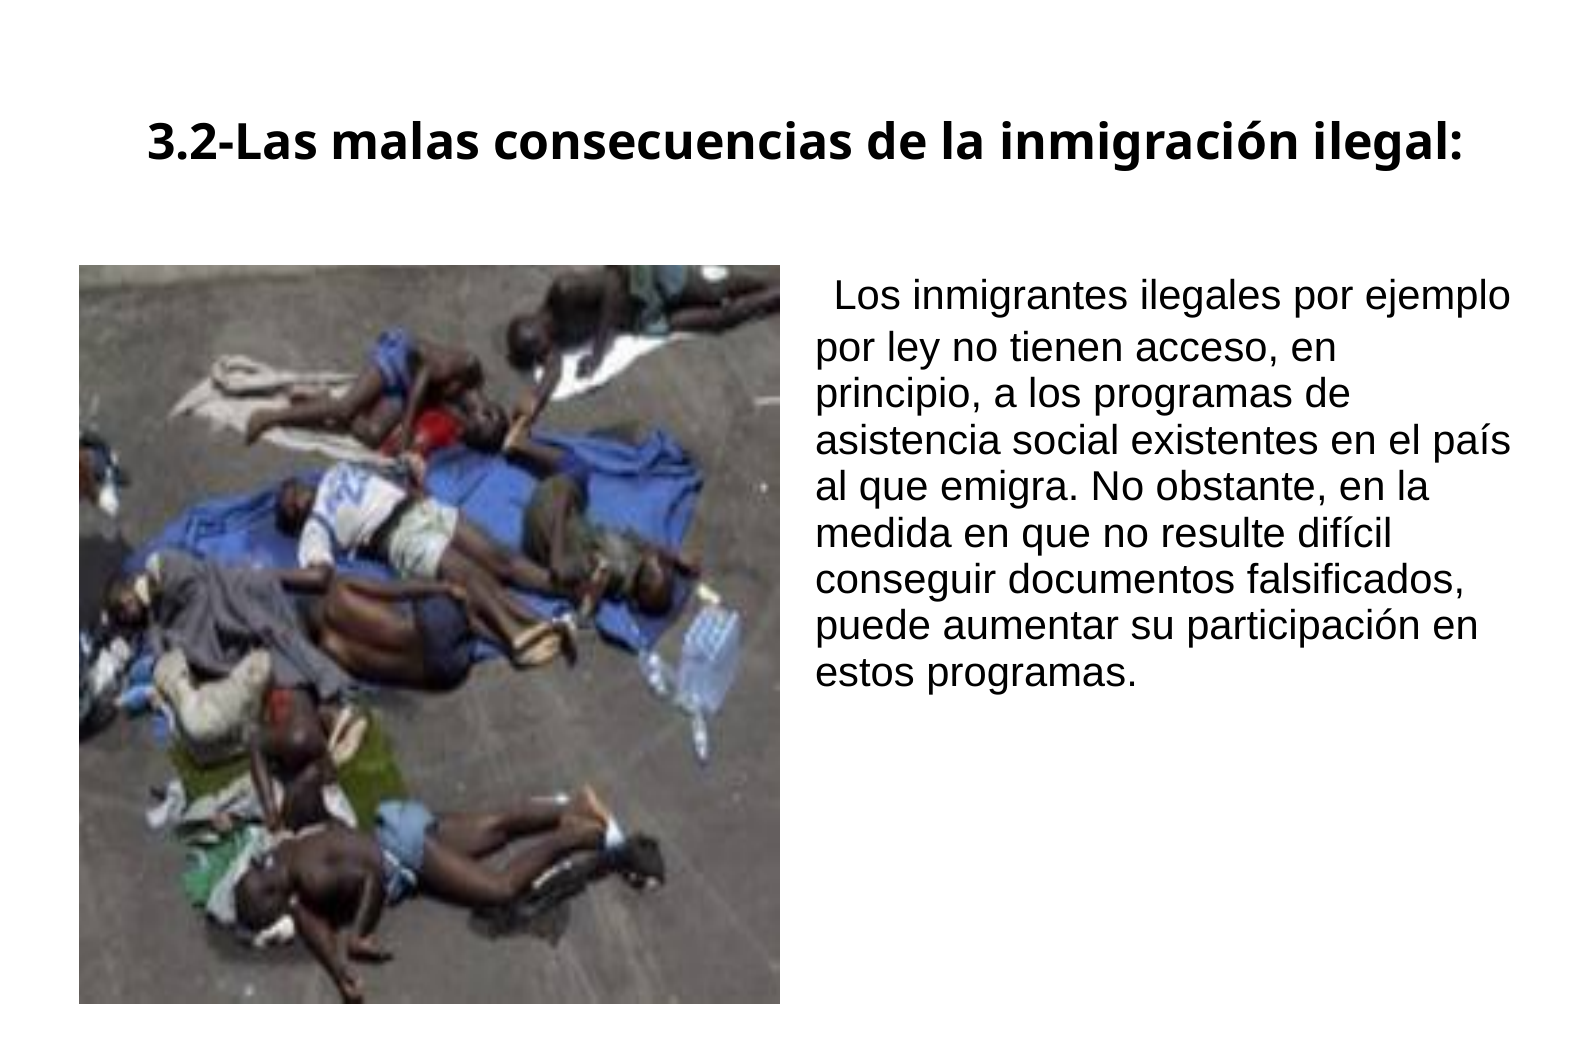

# 3.2-Las malas consecuencias de la inmigración ilegal:
 Los inmigrantes ilegales por ejemplo por ley no tienen acceso, en principio, a los programas de asistencia social existentes en el país al que emigra. No obstante, en la medida en que no resulte difícil conseguir documentos falsificados, puede aumentar su participación en estos programas.